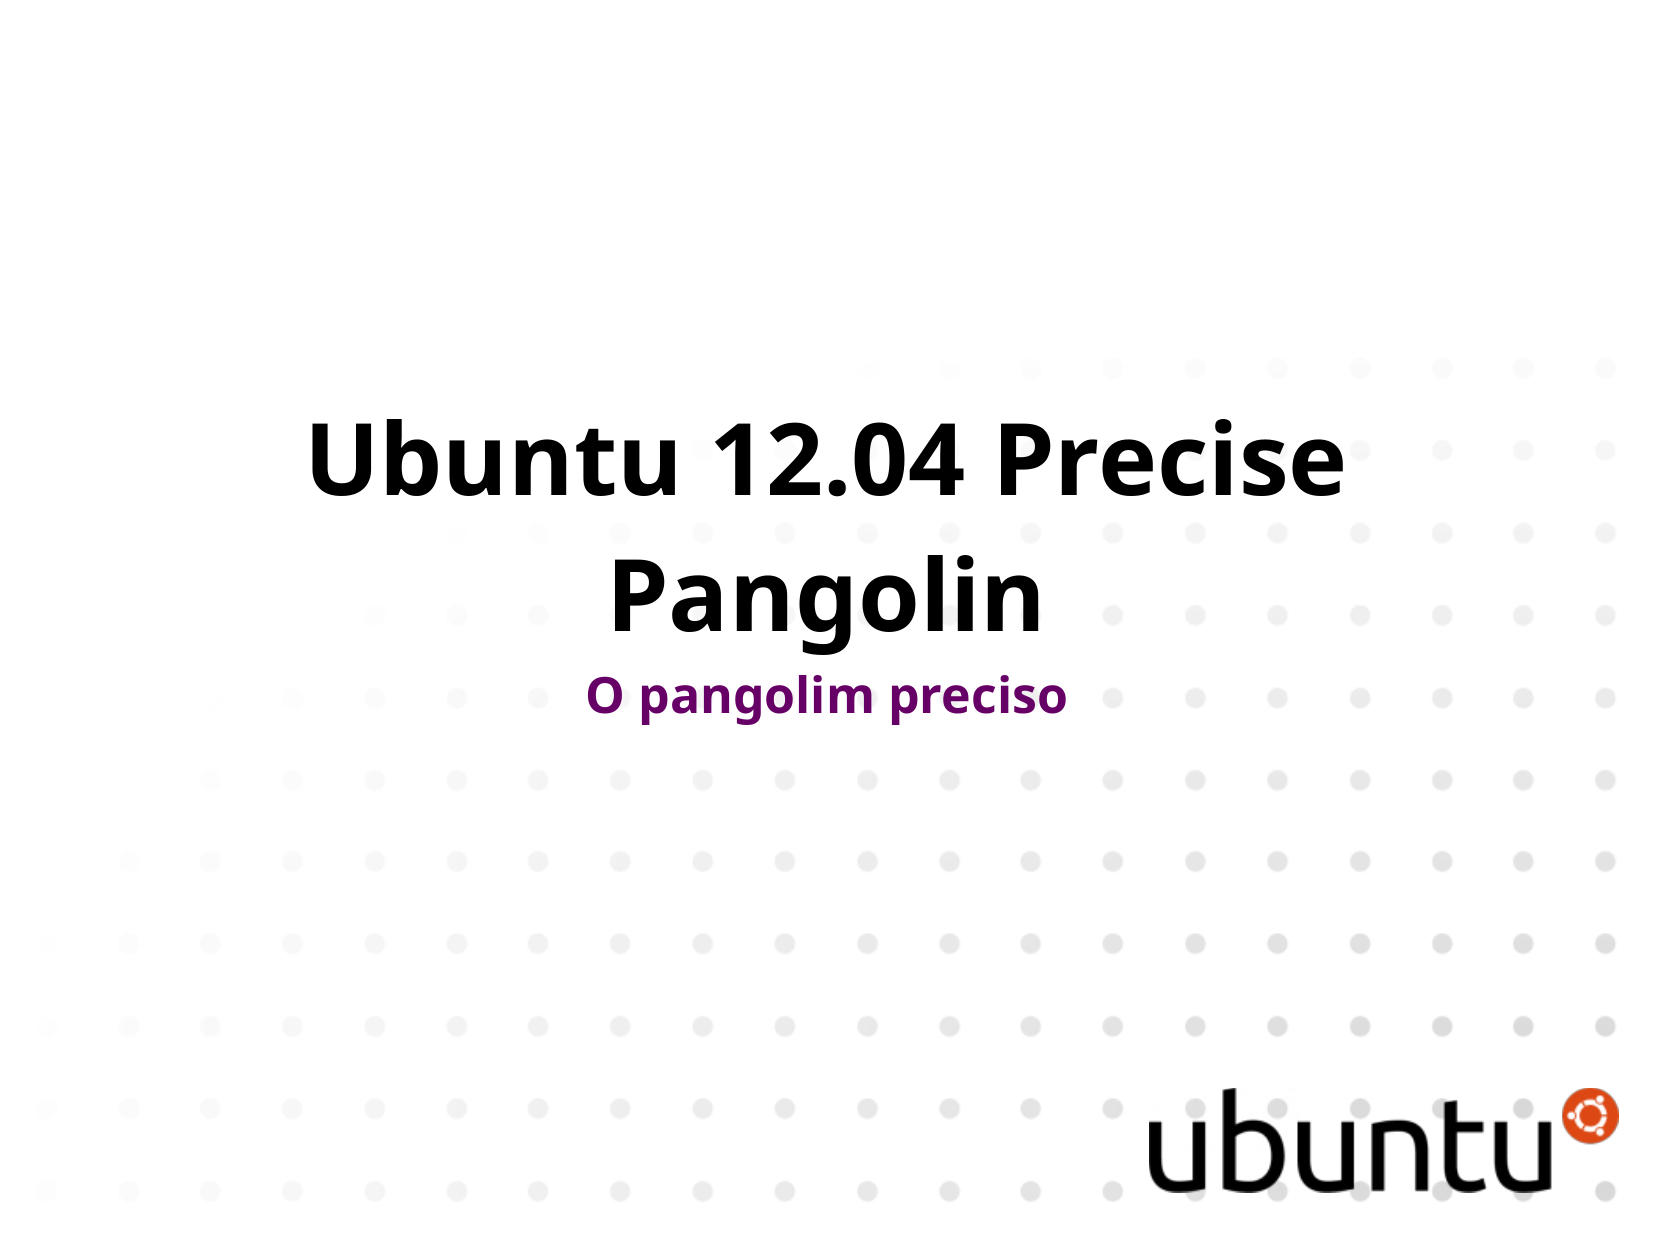

# Ubuntu 12.04 Precise Pangolin
O pangolim preciso